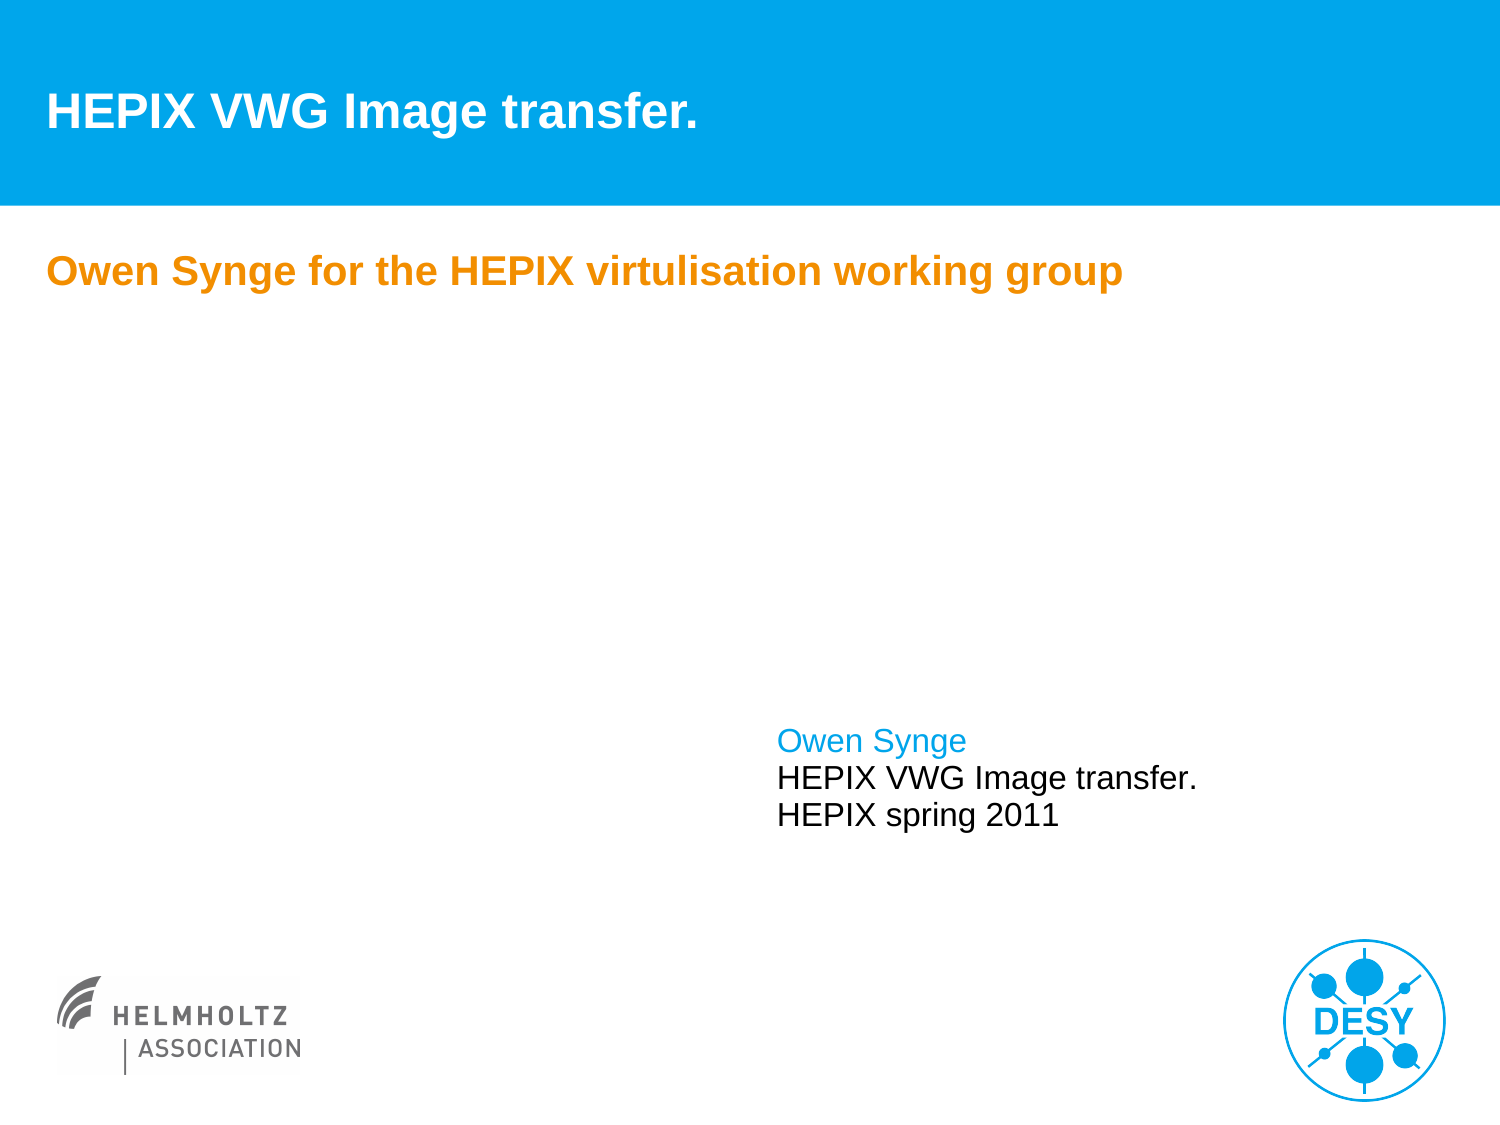

# HEPIX VWG Image transfer.
Owen Synge for the HEPIX virtulisation working group
Owen Synge
HEPIX VWG Image transfer.
HEPIX spring 2011